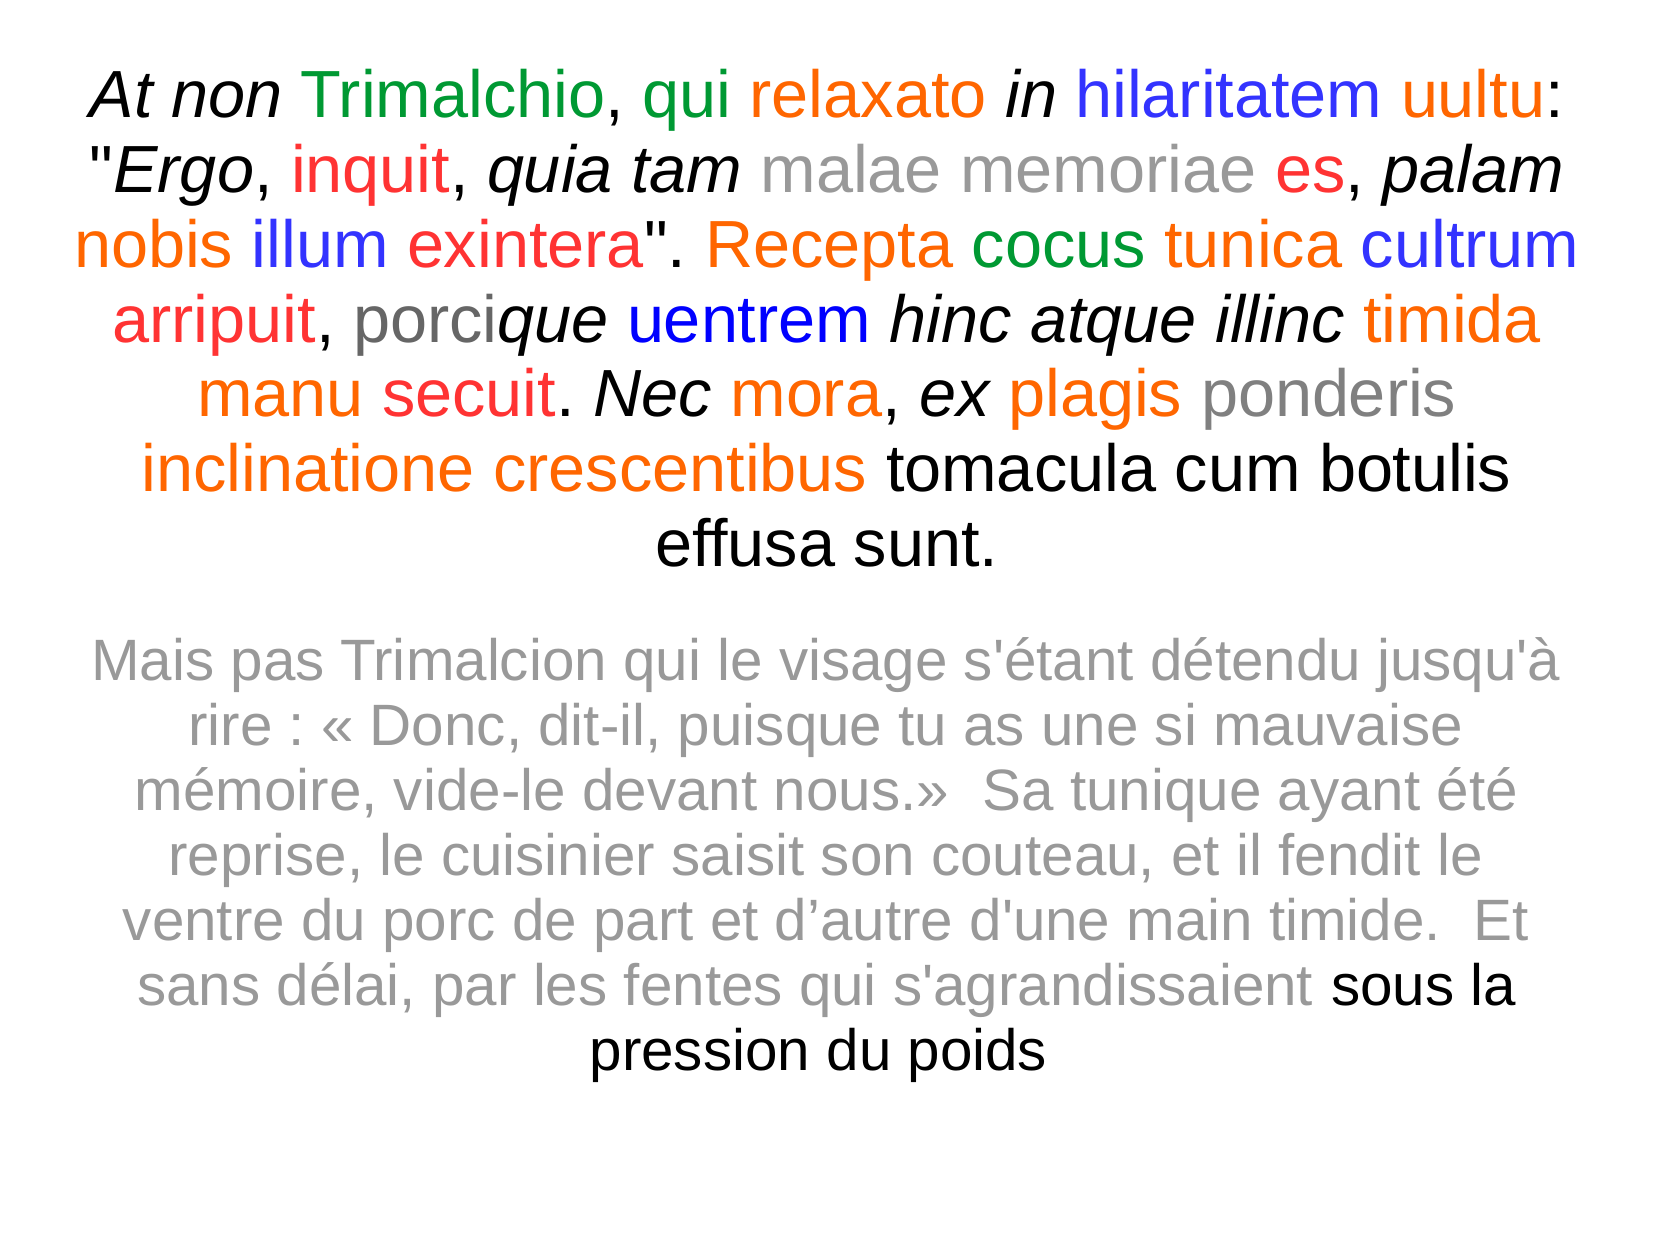

# At non Trimalchio, qui relaxato in hilaritatem uultu: "Ergo, inquit, quia tam malae memoriae es, palam nobis illum exintera". Recepta cocus tunica cultrum arripuit, porcique uentrem hinc atque illinc timida manu secuit. Nec mora, ex plagis ponderis inclinatione crescentibus tomacula cum botulis effusa sunt.
Mais pas Trimalcion qui le visage s'étant détendu jusqu'à rire : « Donc, dit-il, puisque tu as une si mauvaise mémoire, vide-le devant nous.» Sa tunique ayant été reprise, le cuisinier saisit son couteau, et il fendit le ventre du porc de part et d’autre d'une main timide. Et sans délai, par les fentes qui s'agrandissaient sous la pression du poids